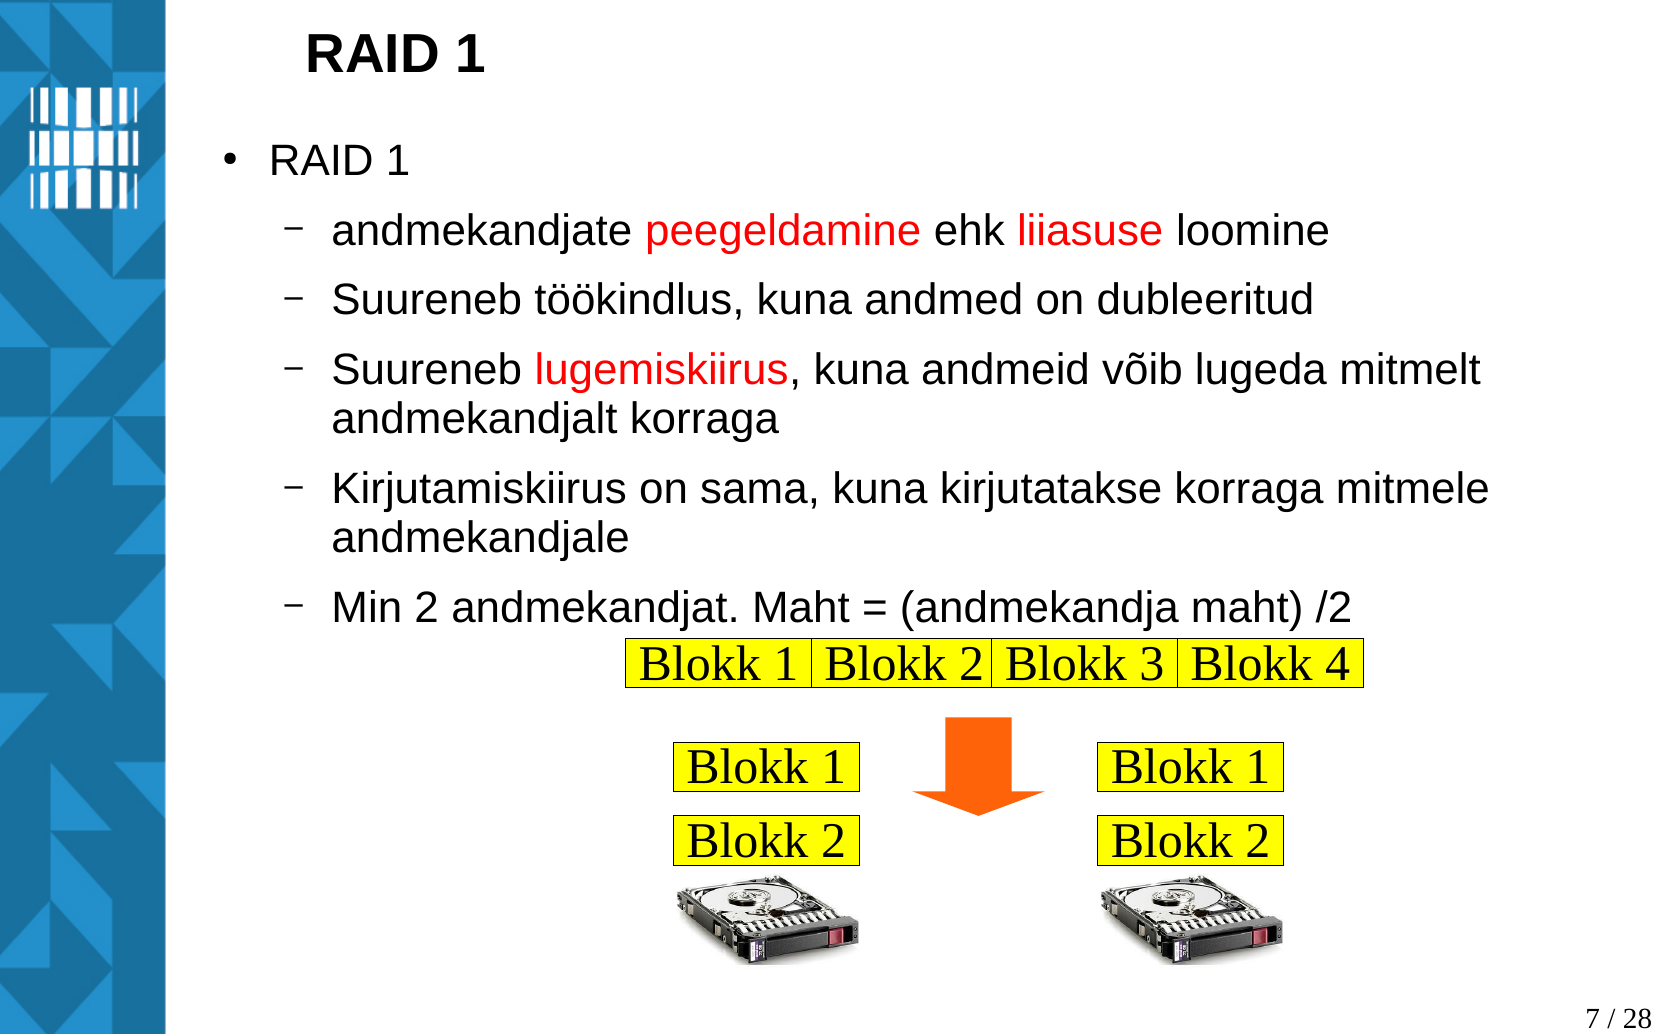

# RAID 1
RAID 1
andmekandjate peegeldamine ehk liiasuse loomine
Suureneb töökindlus, kuna andmed on dubleeritud
Suureneb lugemiskiirus, kuna andmeid võib lugeda mitmelt andmekandjalt korraga
Kirjutamiskiirus on sama, kuna kirjutatakse korraga mitmele andmekandjale
Min 2 andmekandjat. Maht = (andmekandja maht) /2
Blokk 1
Blokk 2
Blokk 3
Blokk 4
Blokk 1
Blokk 1
Blokk 2
Blokk 2
7